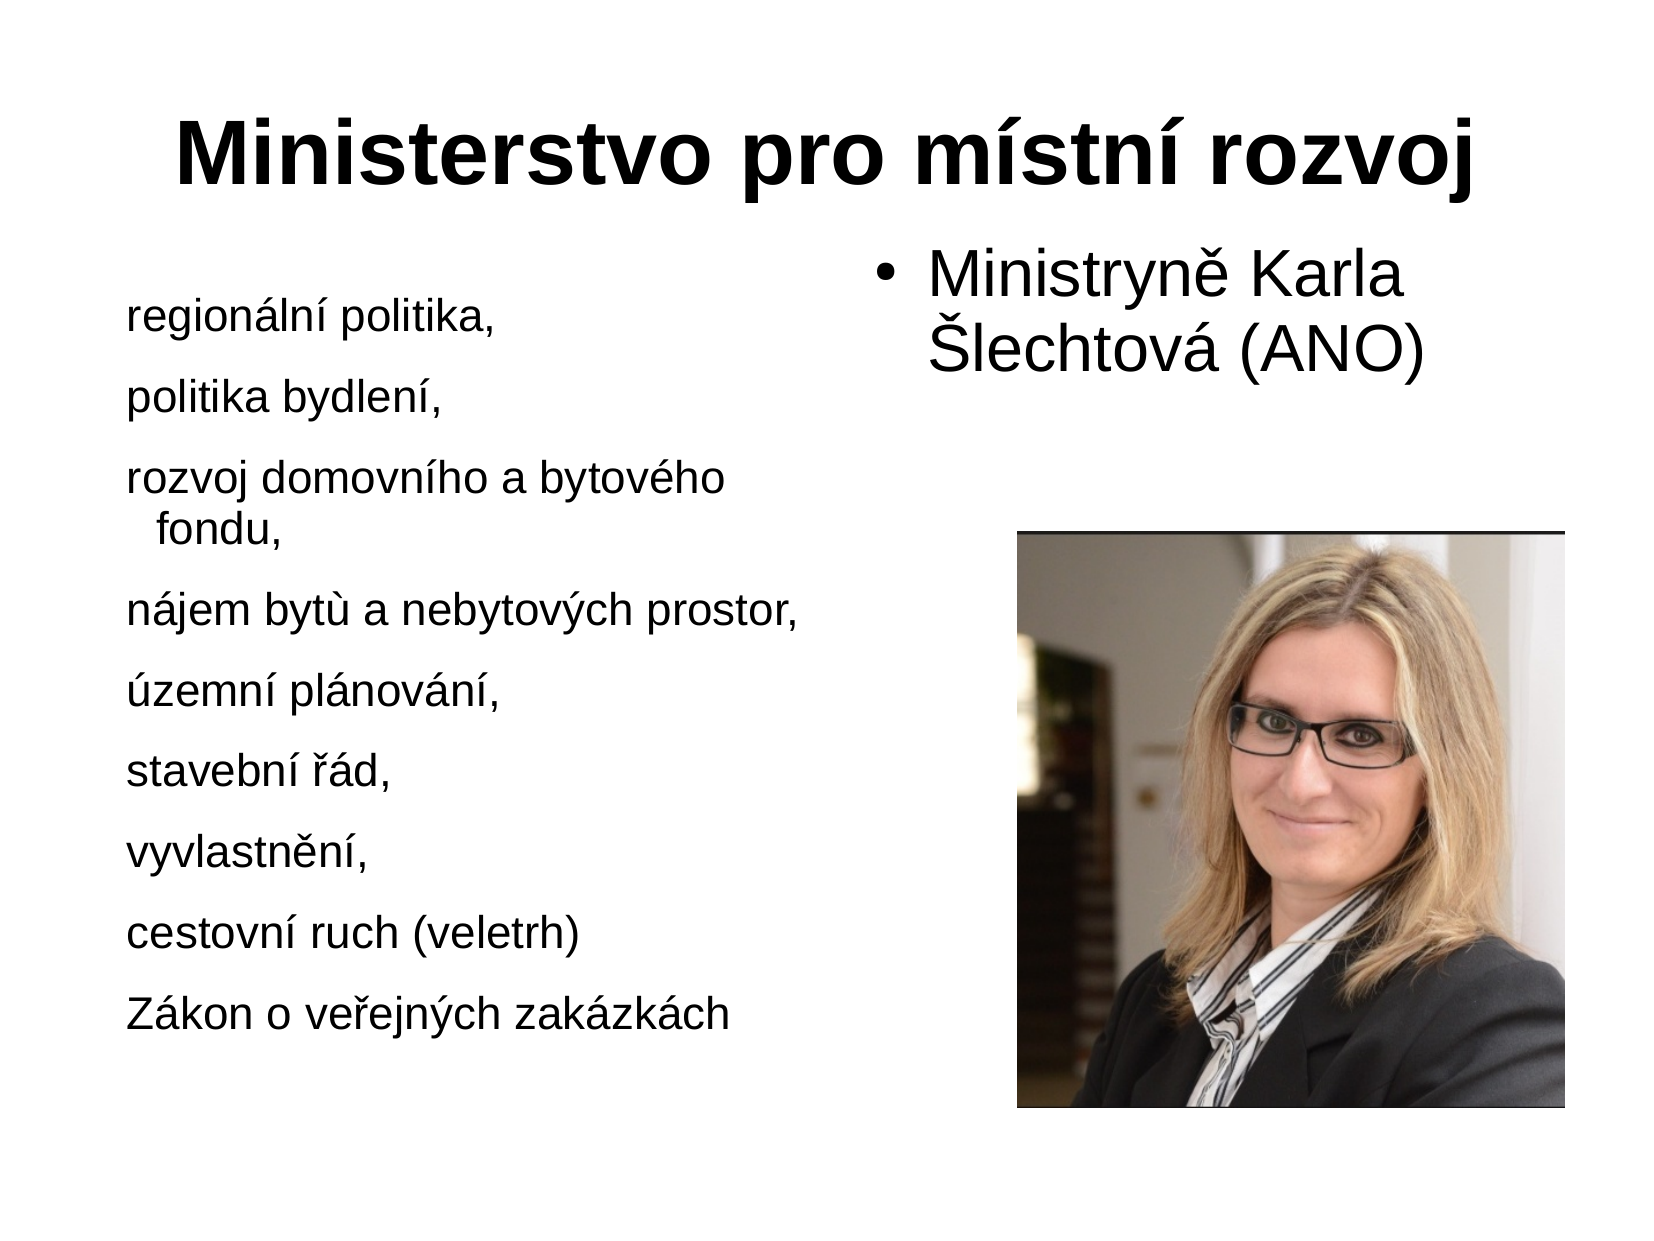

# Ministerstvo pro místní rozvoj
Ministryně Karla Šlechtová (ANO)
regionální politika,
politika bydlení,
rozvoj domovního a bytového fondu,
nájem bytù a nebytových prostor,
územní plánování,
stavební řád,
vyvlastnění,
cestovní ruch (veletrh)
Zákon o veřejných zakázkách